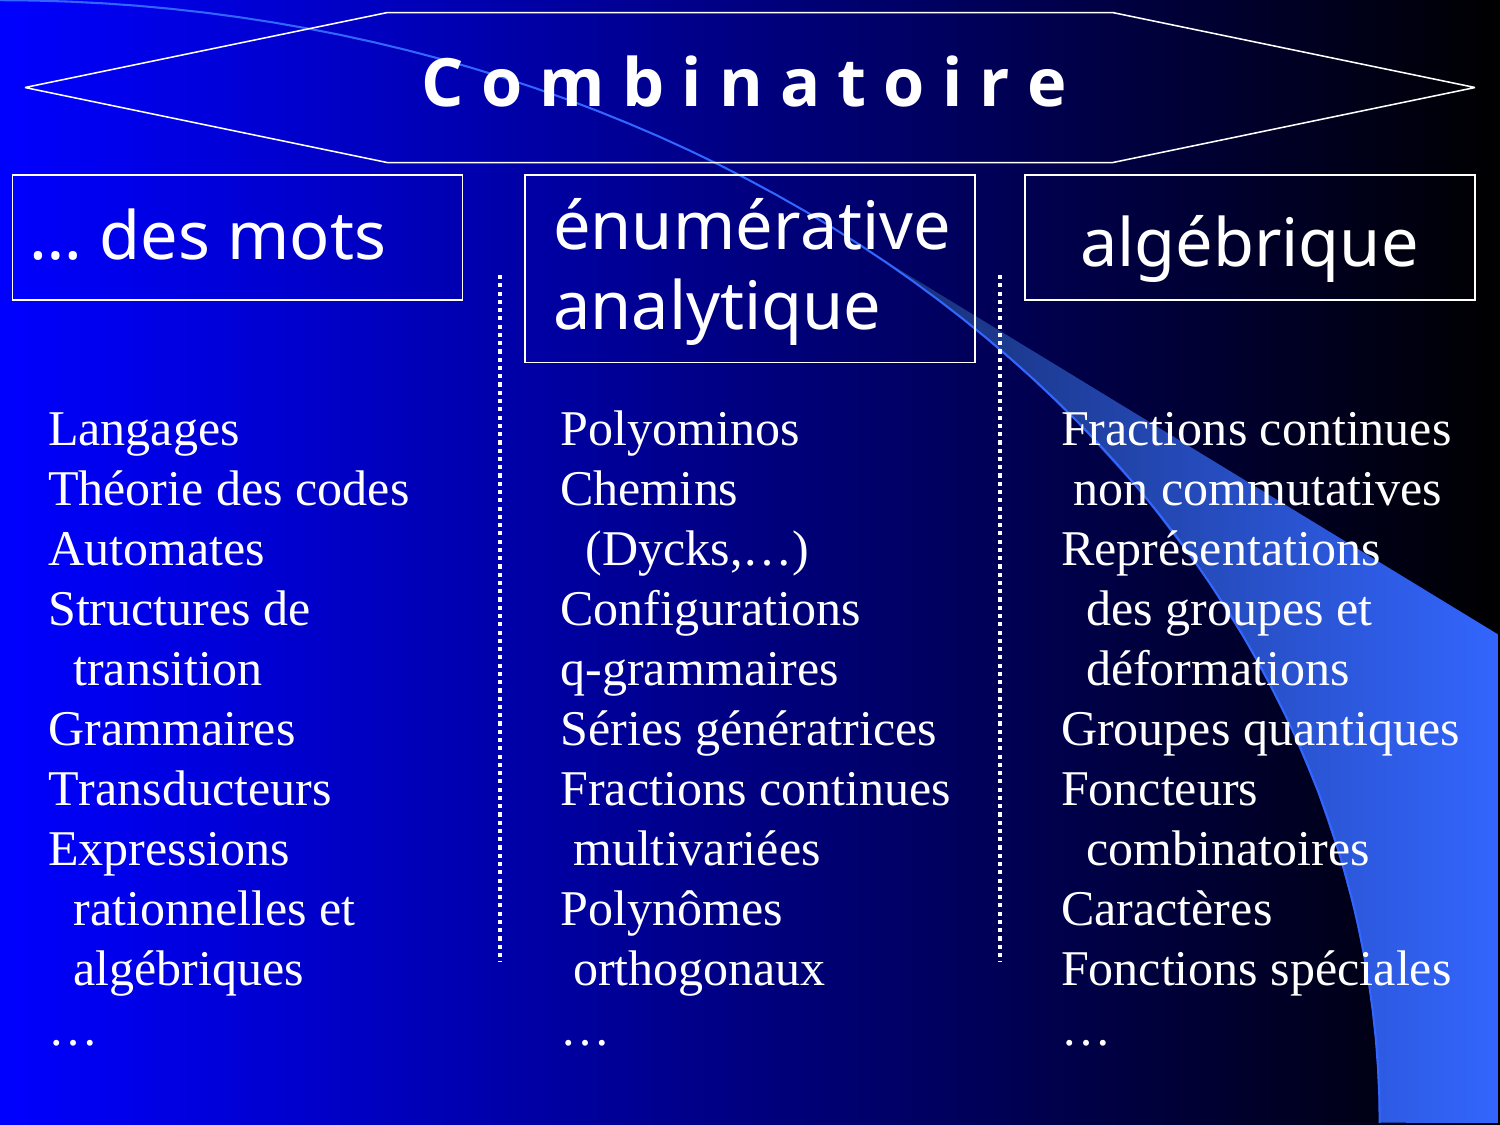

C o m b i n a t o i r e
… des mots
énumérative
analytique
algébrique
 Langages
 Théorie des codes
 Automates
 Structures de
 transition
 Grammaires
 Transducteurs
 Expressions
 rationnelles et
 algébriques
 …
 Polyominos
 Chemins
 (Dycks,…)
 Configurations
 q-grammaires
 Séries génératrices
 Fractions continues
 multivariées
 Polynômes
 orthogonaux
 …
 Fractions continues
 non commutatives
 Représentations
 des groupes et
 déformations
 Groupes quantiques
 Foncteurs
 combinatoires
 Caractères
 Fonctions spéciales
 …